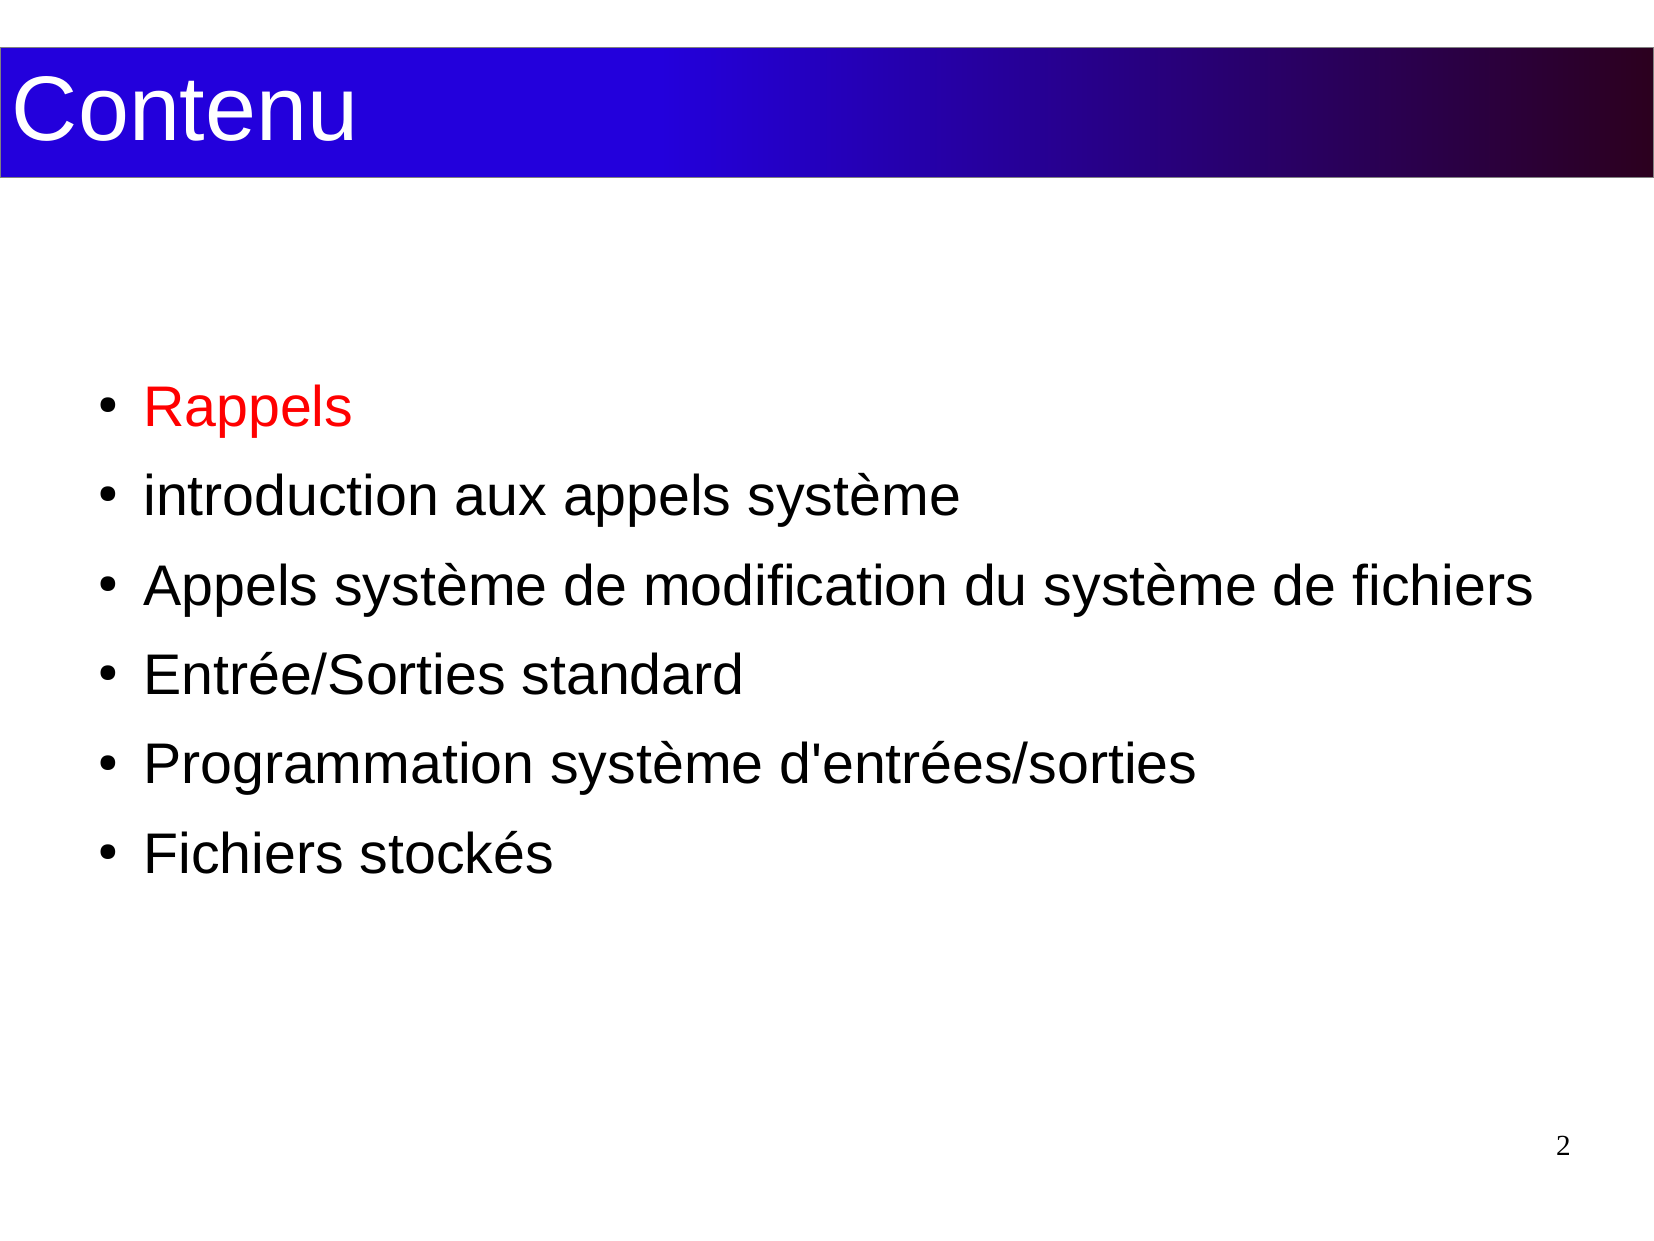

# Contenu
Rappels
introduction aux appels système
Appels système de modification du système de fichiers
Entrée/Sorties standard
Programmation système d'entrées/sorties
Fichiers stockés
2